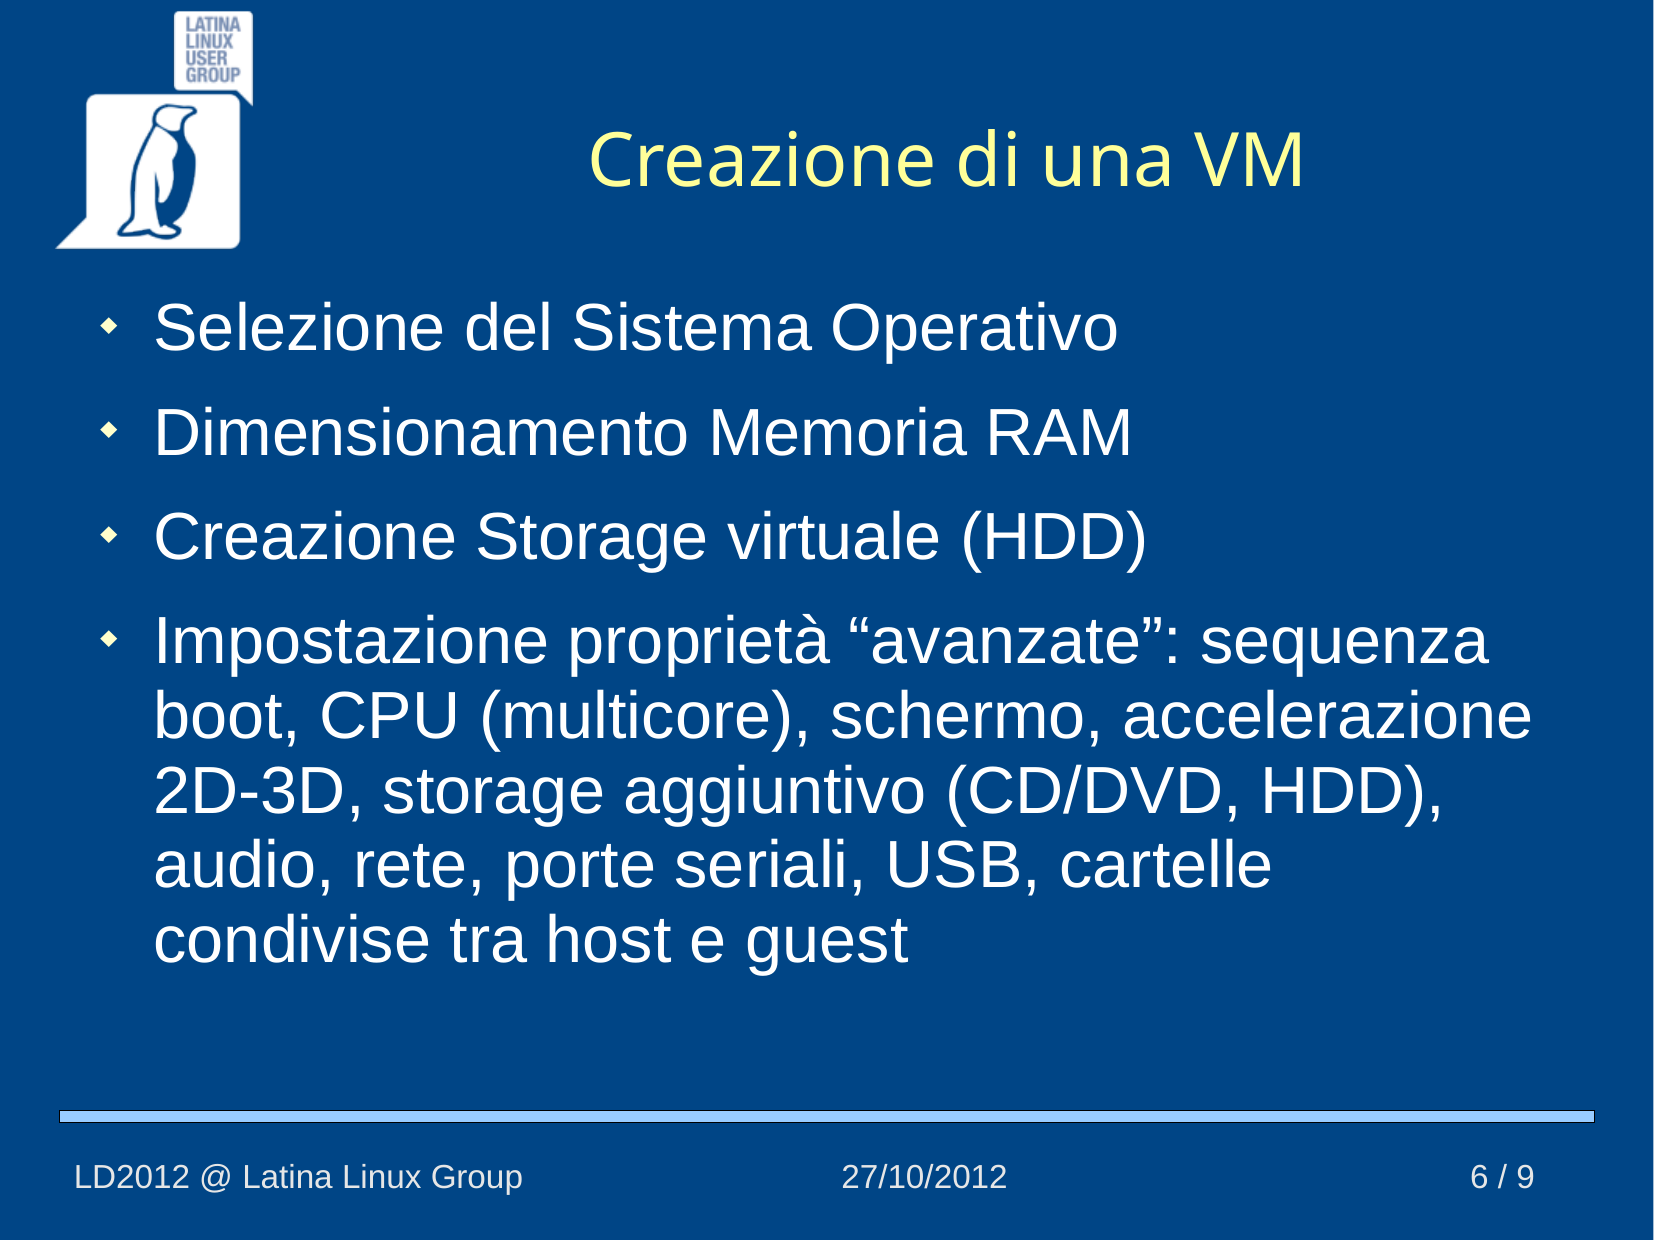

# Creazione di una VM
Selezione del Sistema Operativo
Dimensionamento Memoria RAM
Creazione Storage virtuale (HDD)
Impostazione proprietà “avanzate”: sequenza boot, CPU (multicore), schermo, accelerazione 2D-3D, storage aggiuntivo (CD/DVD, HDD), audio, rete, porte seriali, USB, cartelle condivise tra host e guest